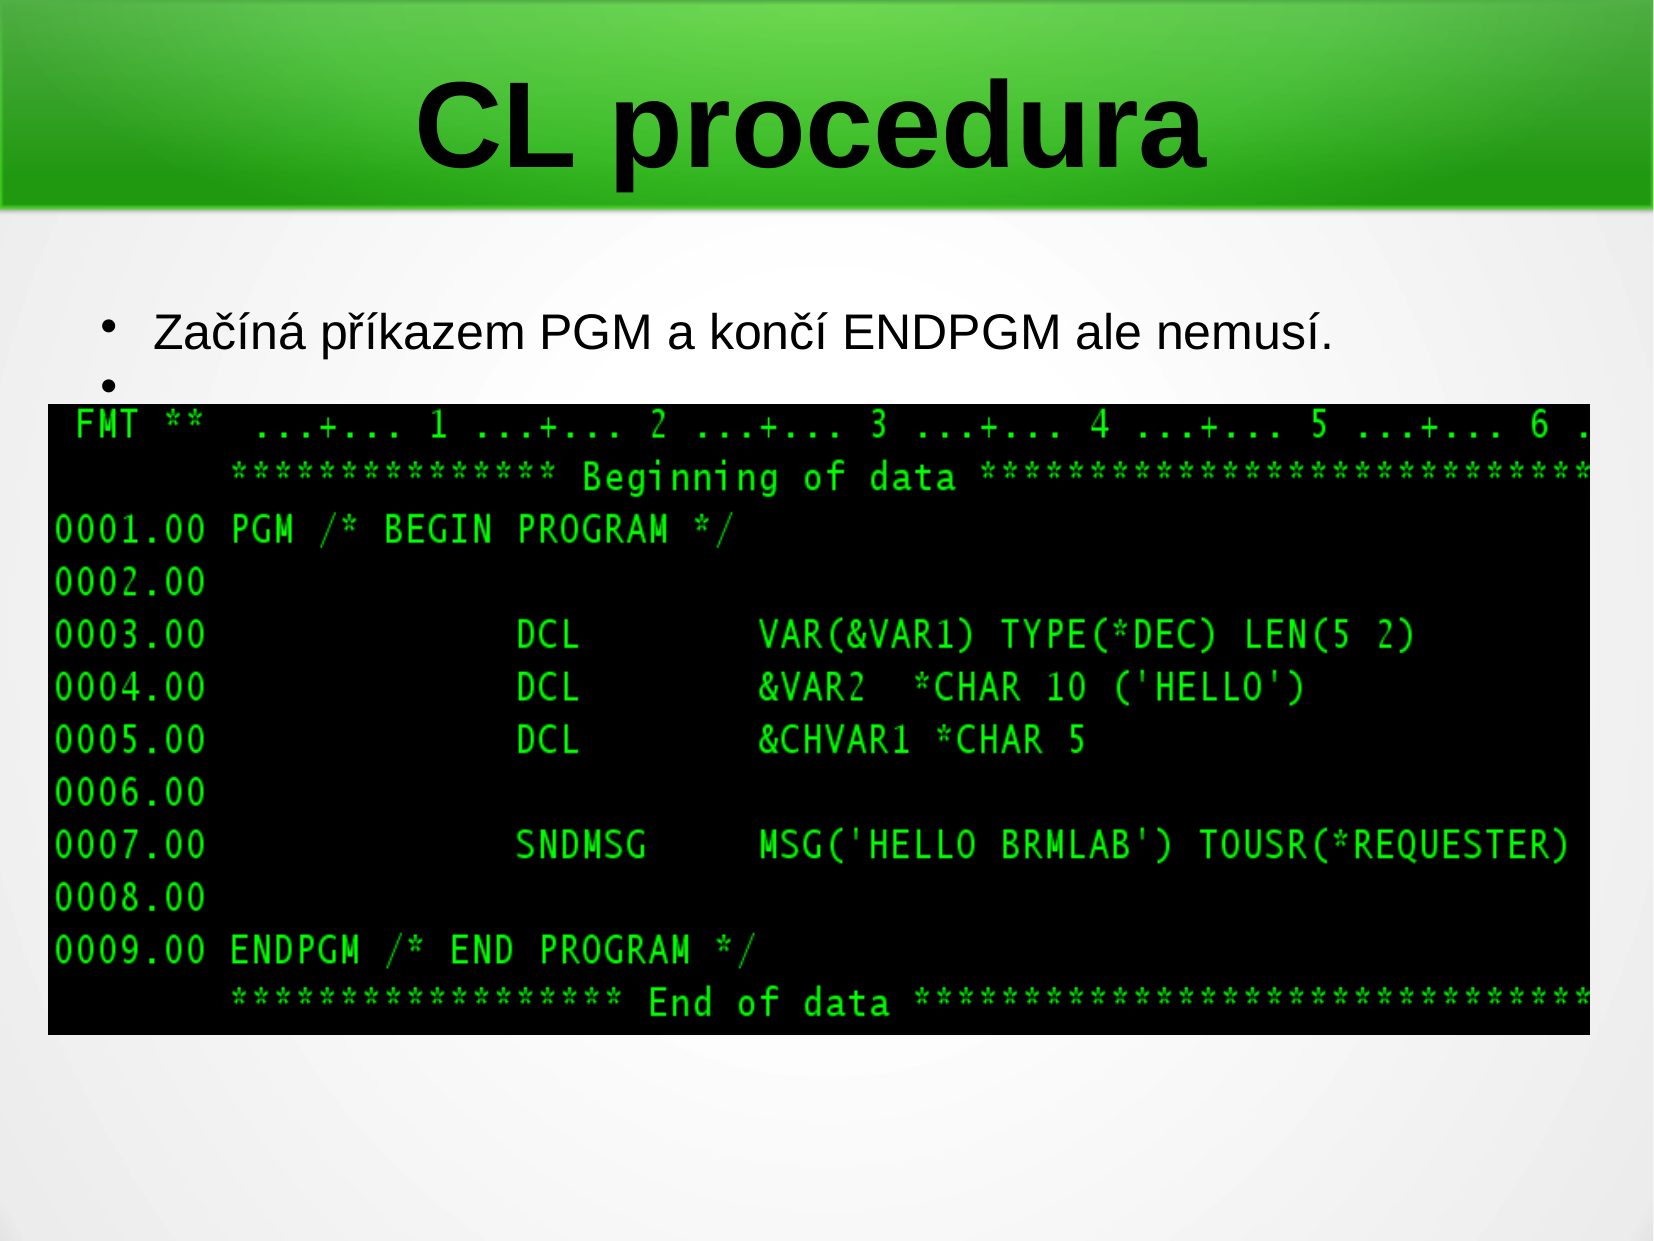

CL procedura
Začíná příkazem PGM a končí ENDPGM ale nemusí.